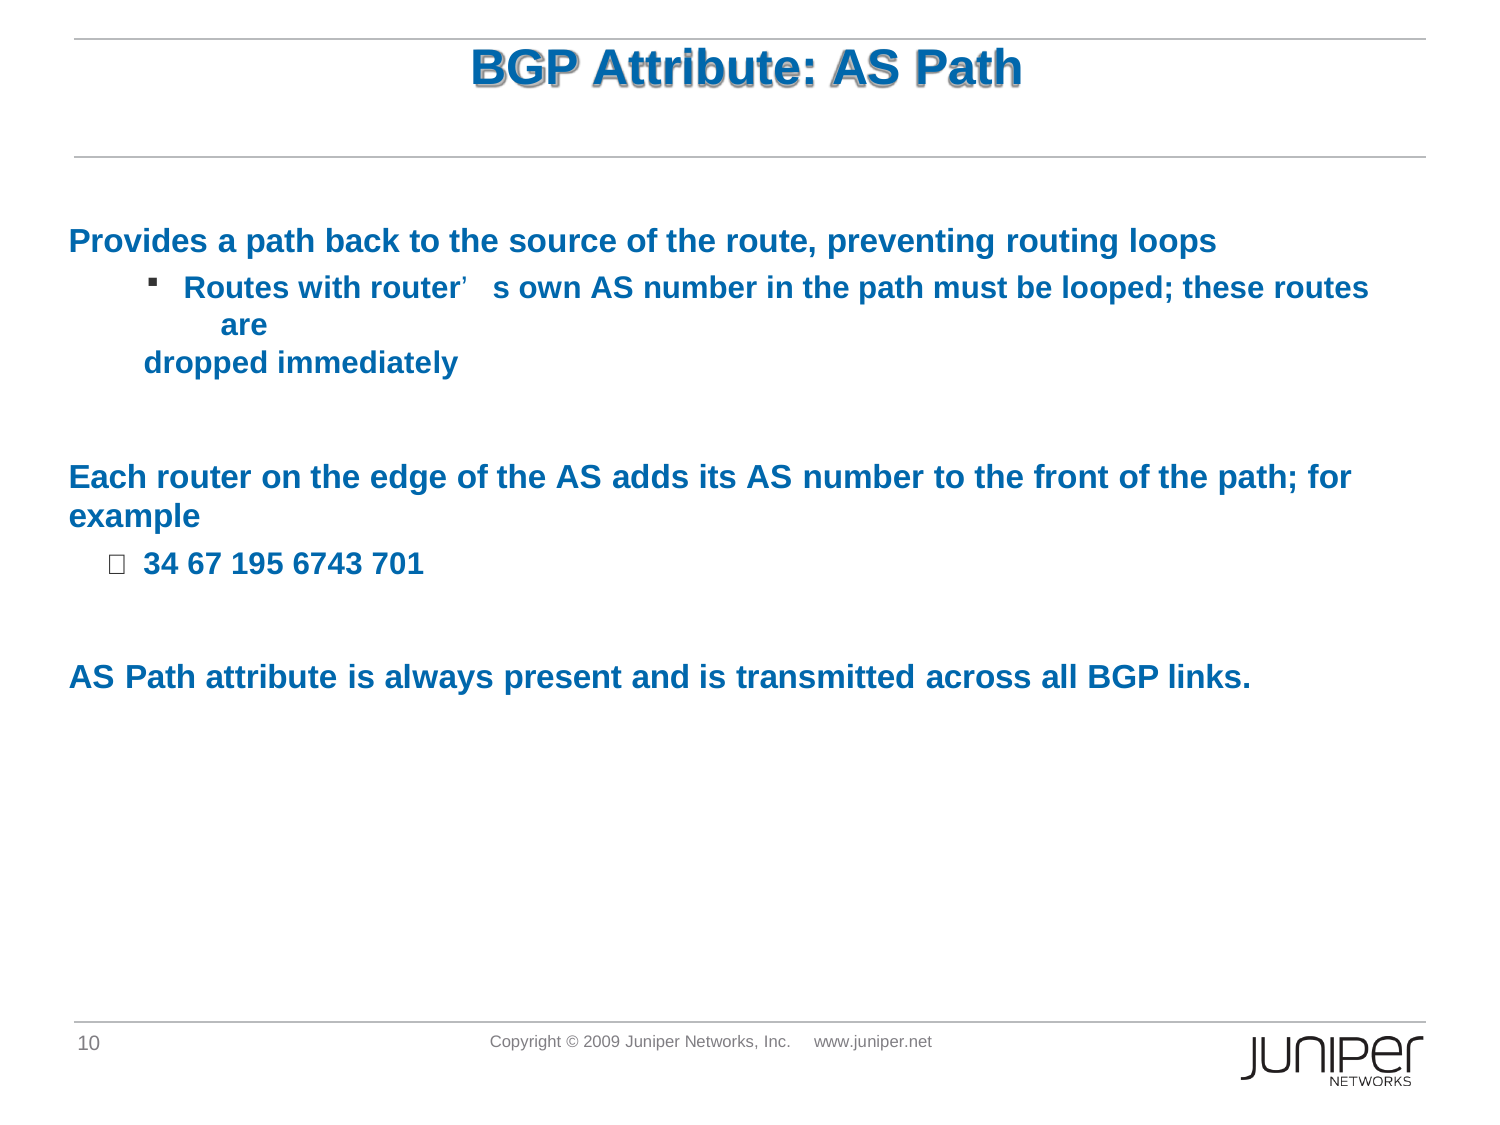

# BGP Attribute: AS Path
Provides a path back to the source of the route, preventing routing loops
Routes with router’s own AS number in the path must be looped; these routes are
dropped immediately
Each router on the edge of the AS adds its AS number to the front of the path; for
example
	34 67 195 6743 701
AS Path attribute is always present and is transmitted across all BGP links.
8
Copyright © 2009 Juniper Networks, Inc.	www.juniper.net